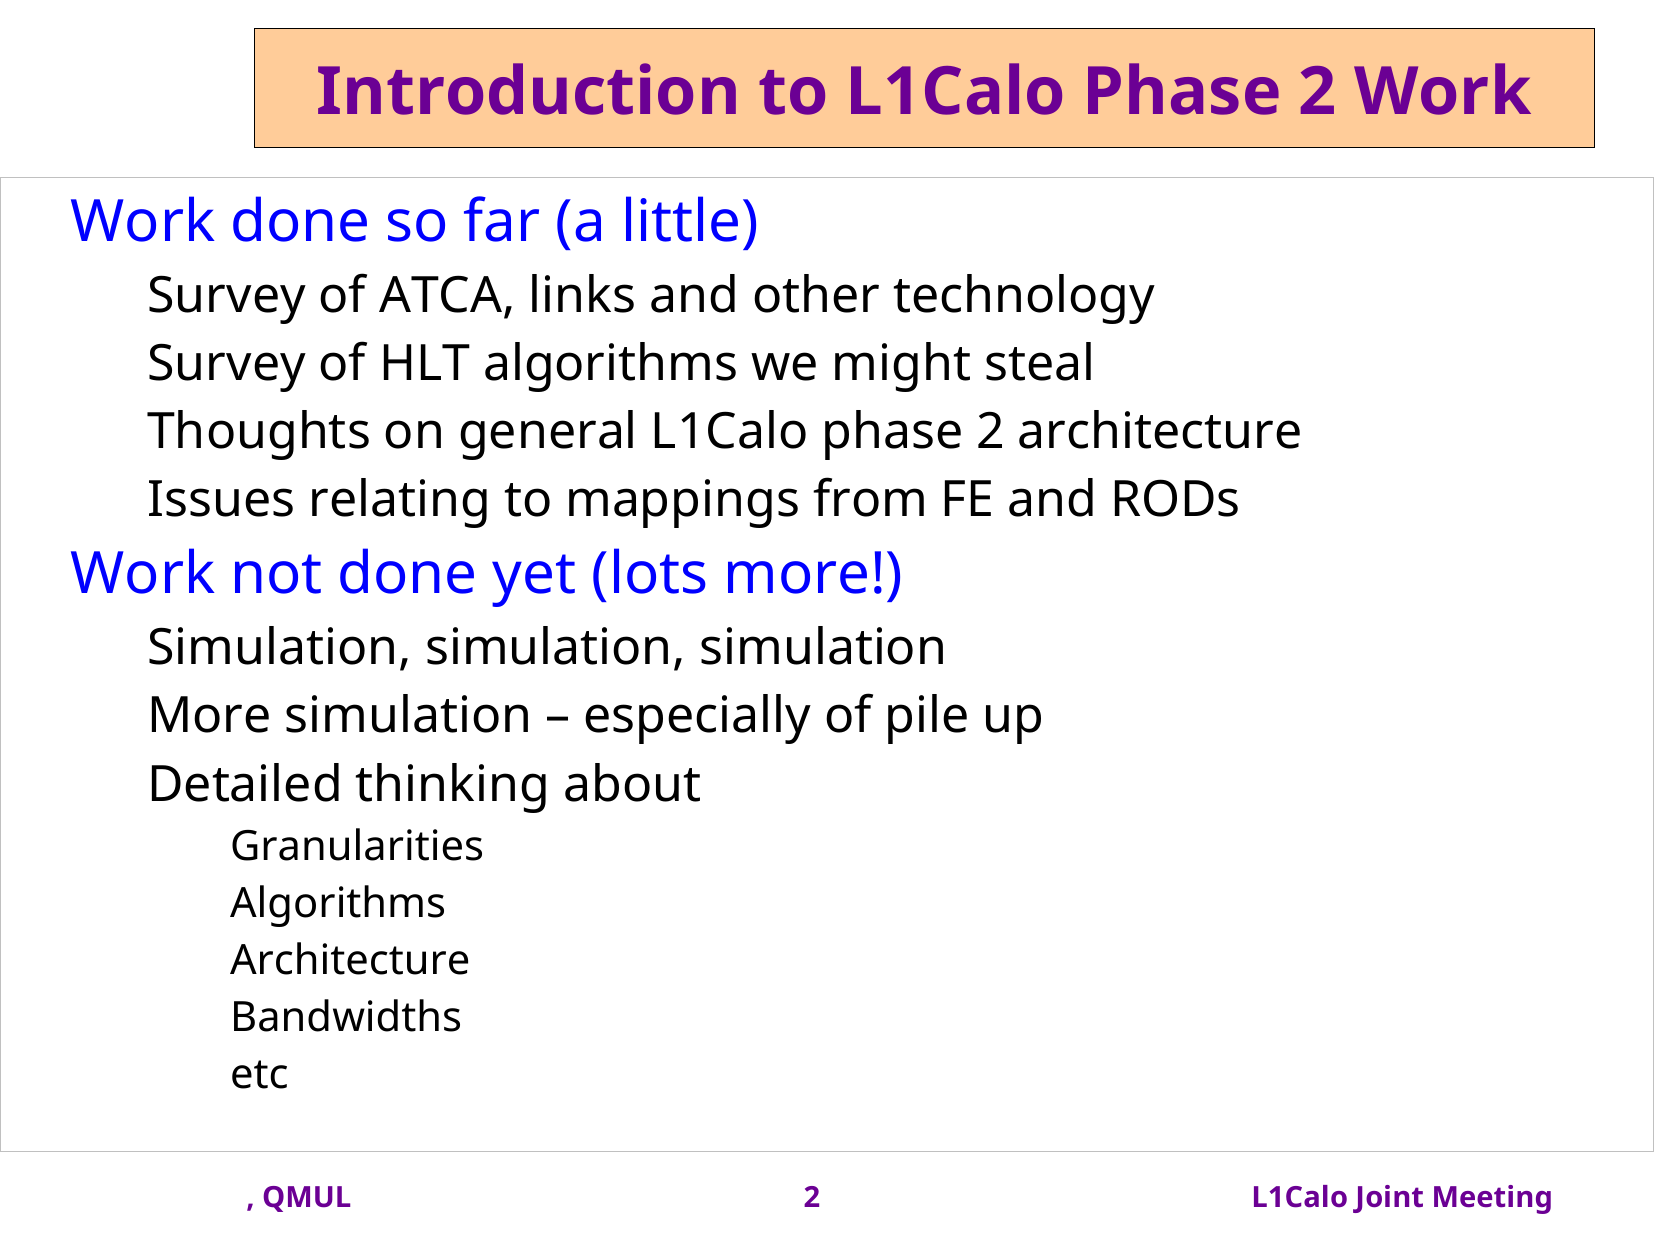

# Introduction to L1Calo Phase 2 Work
Work done so far (a little)
Survey of ATCA, links and other technology
Survey of HLT algorithms we might steal
Thoughts on general L1Calo phase 2 architecture
Issues relating to mappings from FE and RODs
Work not done yet (lots more!)
Simulation, simulation, simulation
More simulation – especially of pile up
Detailed thinking about
Granularities
Algorithms
Architecture
Bandwidths
etc